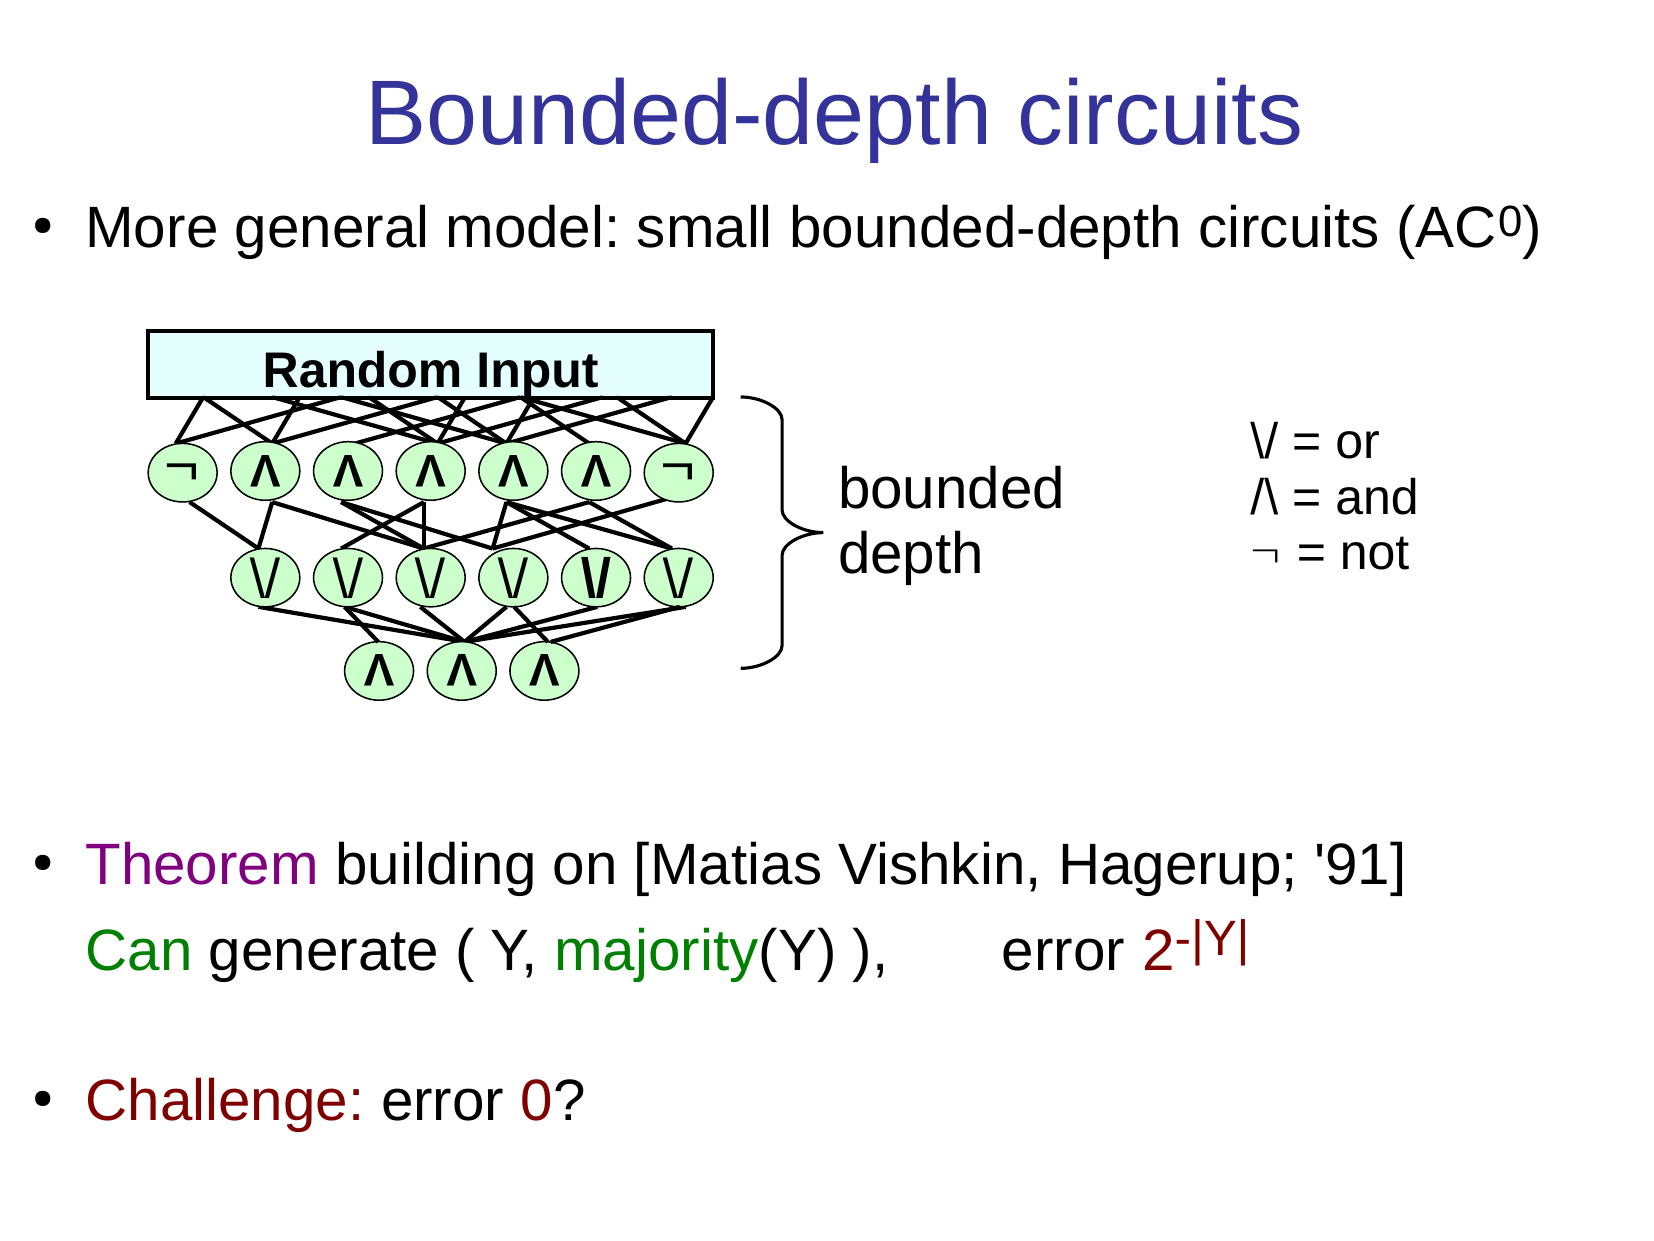

Bounded-depth circuits
# More general model: small bounded-depth circuits (AC0)
Theorem building on [Matias Vishkin, Hagerup; '91]
Can generate ( Y, majority(Y) ), error 2-|Y|
Challenge: error 0?
Random Input
\/ = or
/\ = and
 = not
V
V
V
V
V


bounded
depth
/\
/\
/\
/\
/\
/\
V
V
V